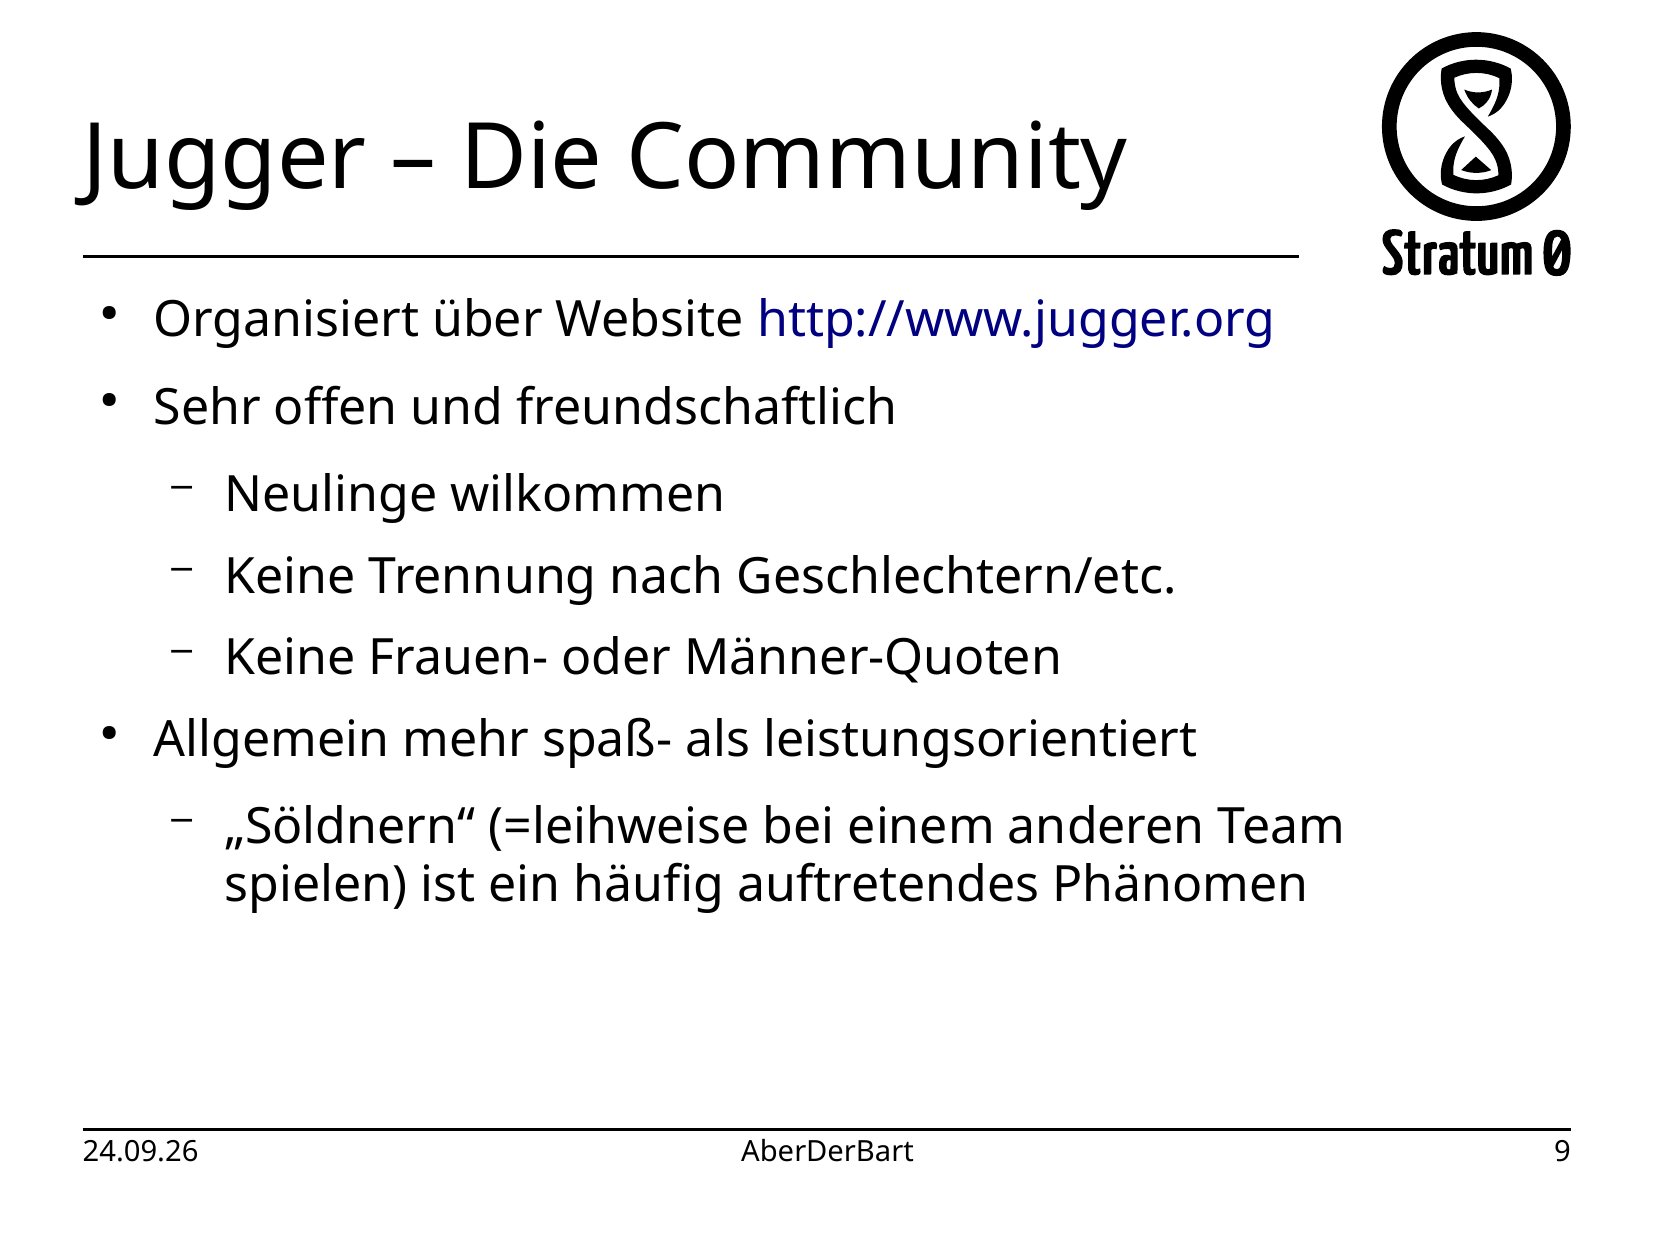

# Jugger – Die Community
Organisiert über Website http://www.jugger.org
Sehr offen und freundschaftlich
Neulinge wilkommen
Keine Trennung nach Geschlechtern/etc.
Keine Frauen- oder Männer-Quoten
Allgemein mehr spaß- als leistungsorientiert
„Söldnern“ (=leihweise bei einem anderen Team spielen) ist ein häufig auftretendes Phänomen
AberDerBart
9